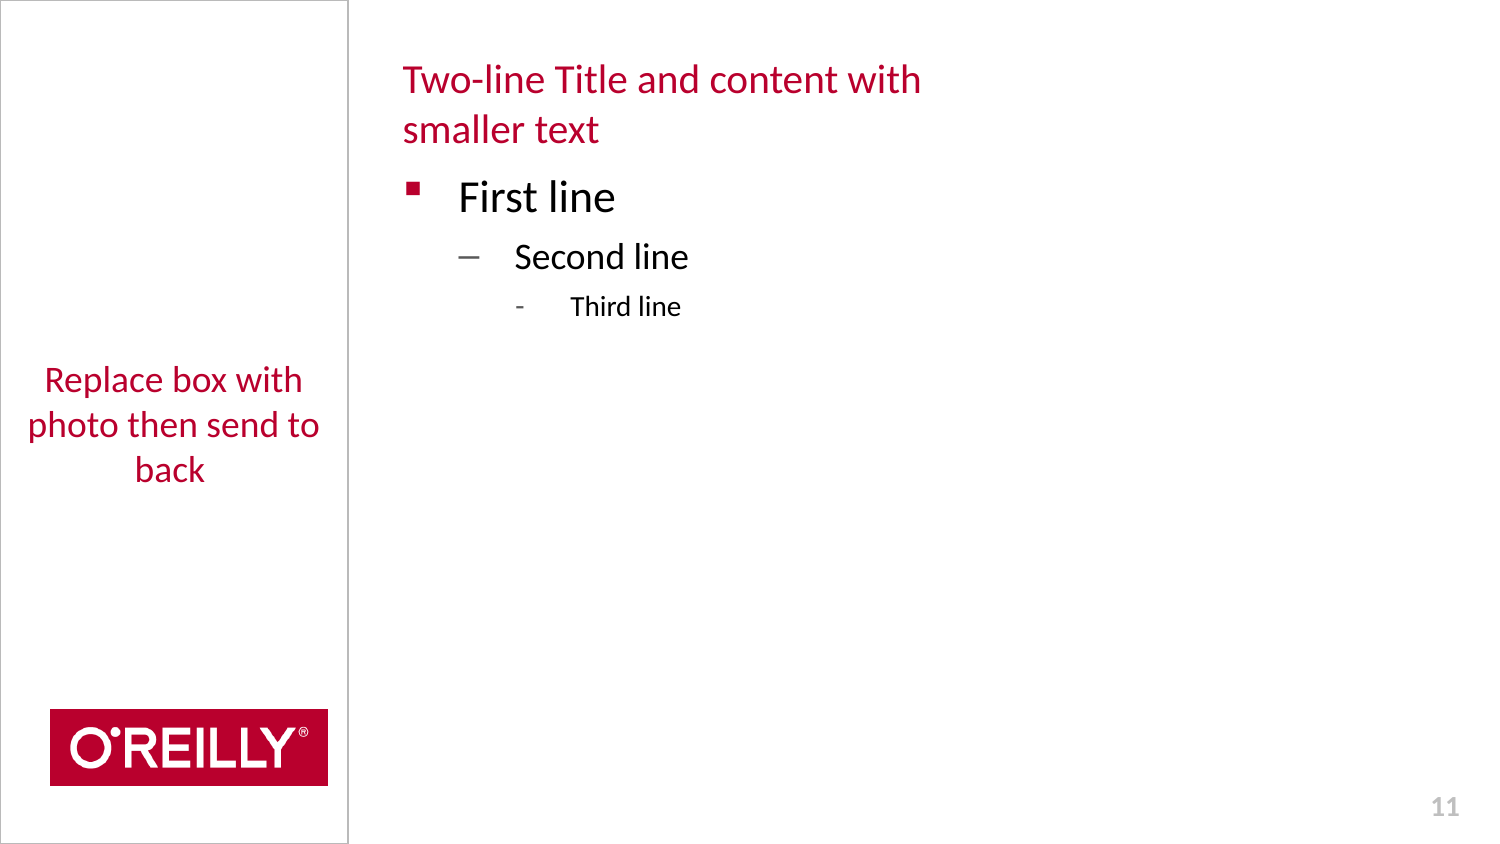

Replace box with photo then send to back
# Two-line Title and content with smaller text
First line
Second line
Third line